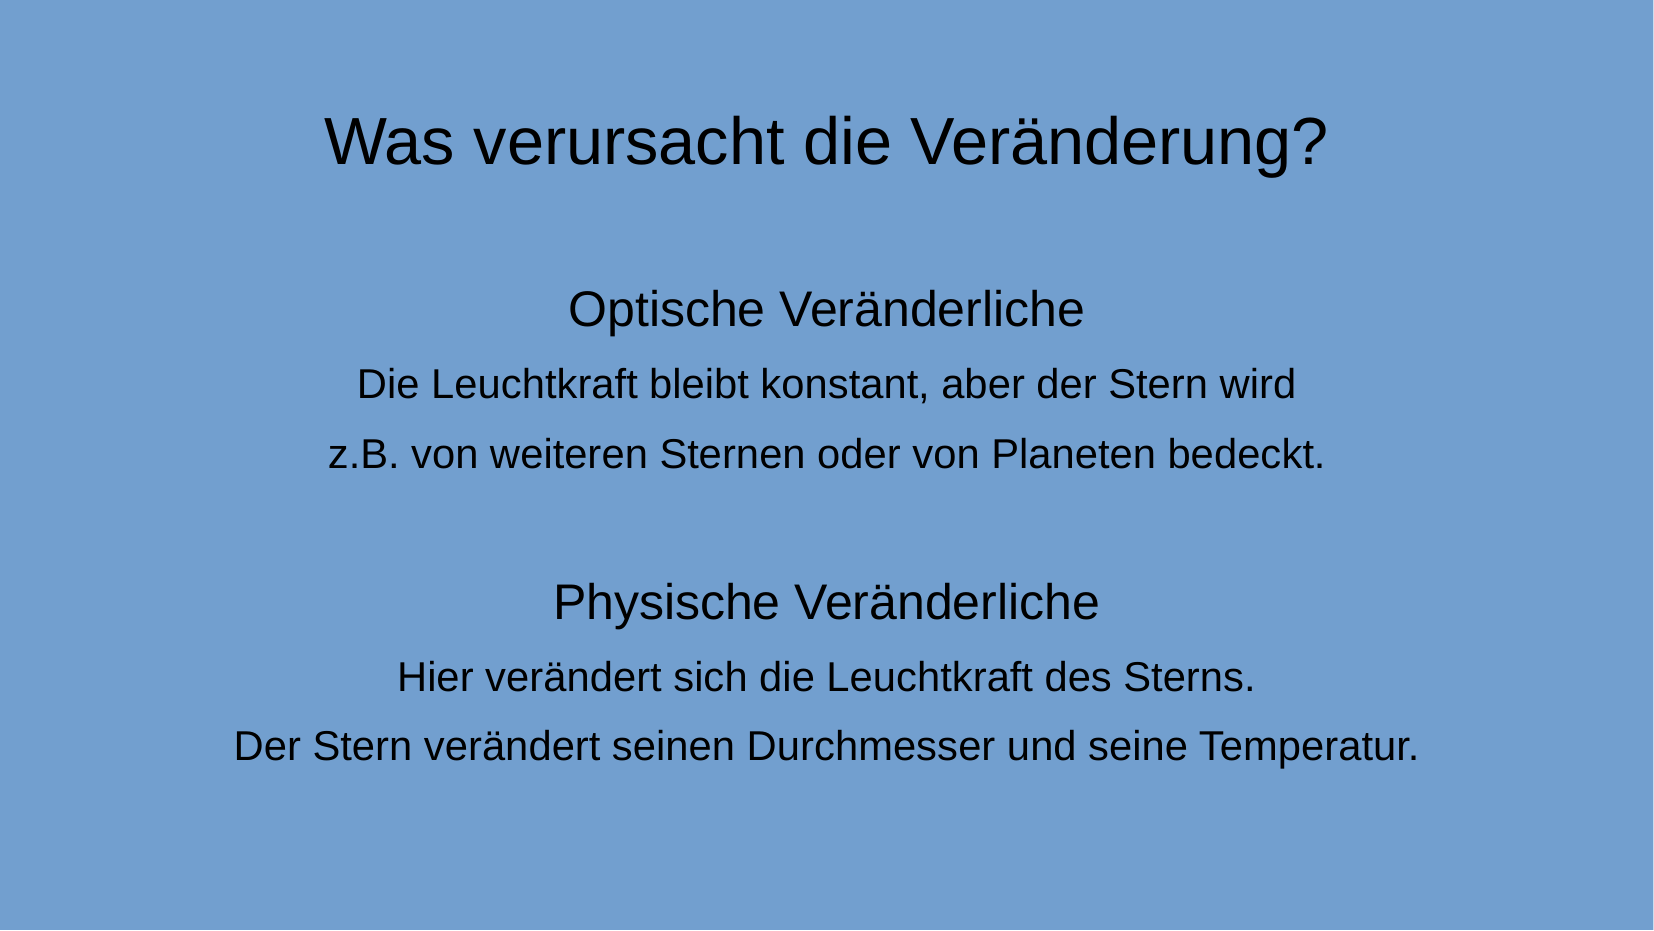

Was verursacht die Veränderung?
Optische Veränderliche
Die Leuchtkraft bleibt konstant, aber der Stern wird
z.B. von weiteren Sternen oder von Planeten bedeckt.
Physische Veränderliche
Hier verändert sich die Leuchtkraft des Sterns.
Der Stern verändert seinen Durchmesser und seine Temperatur.